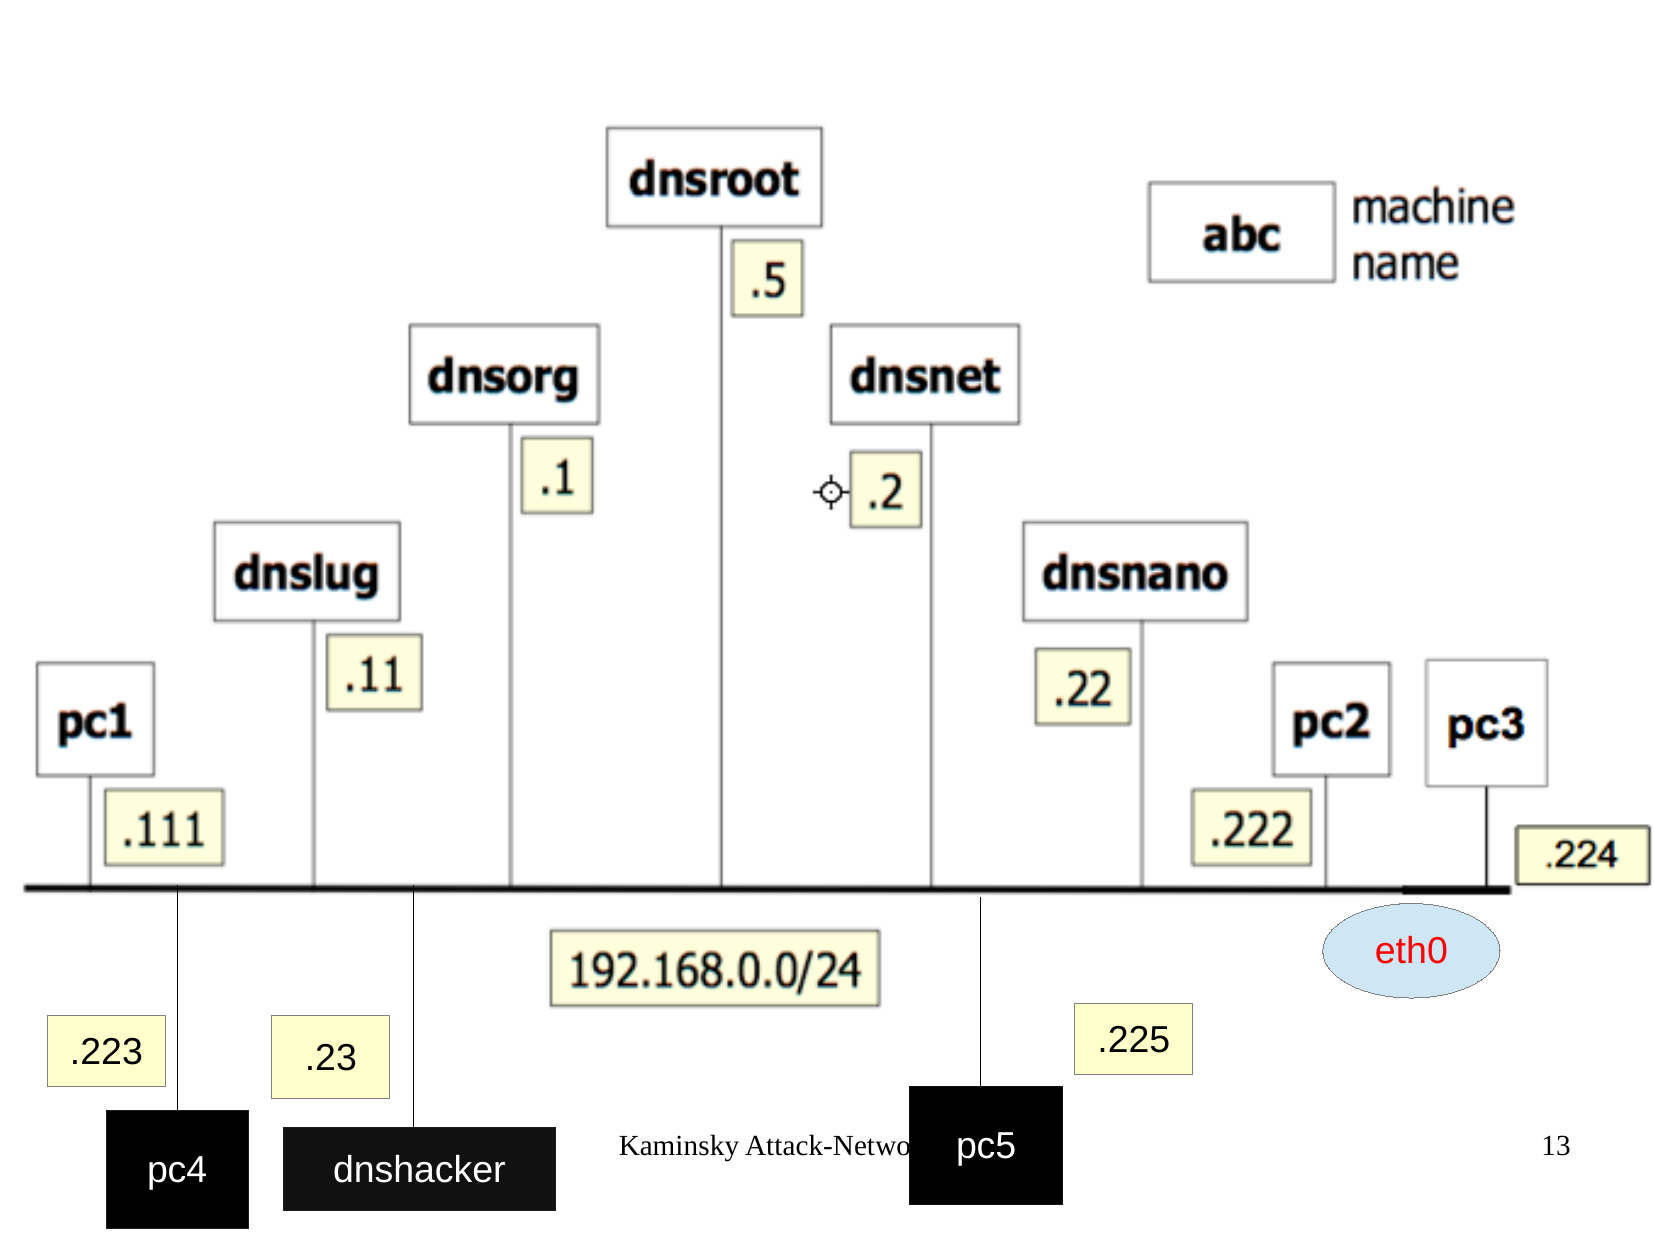

eth0
.225
.223
.23
pc5
pc4
dnshacker
Kaminsky Attack-Network security
13